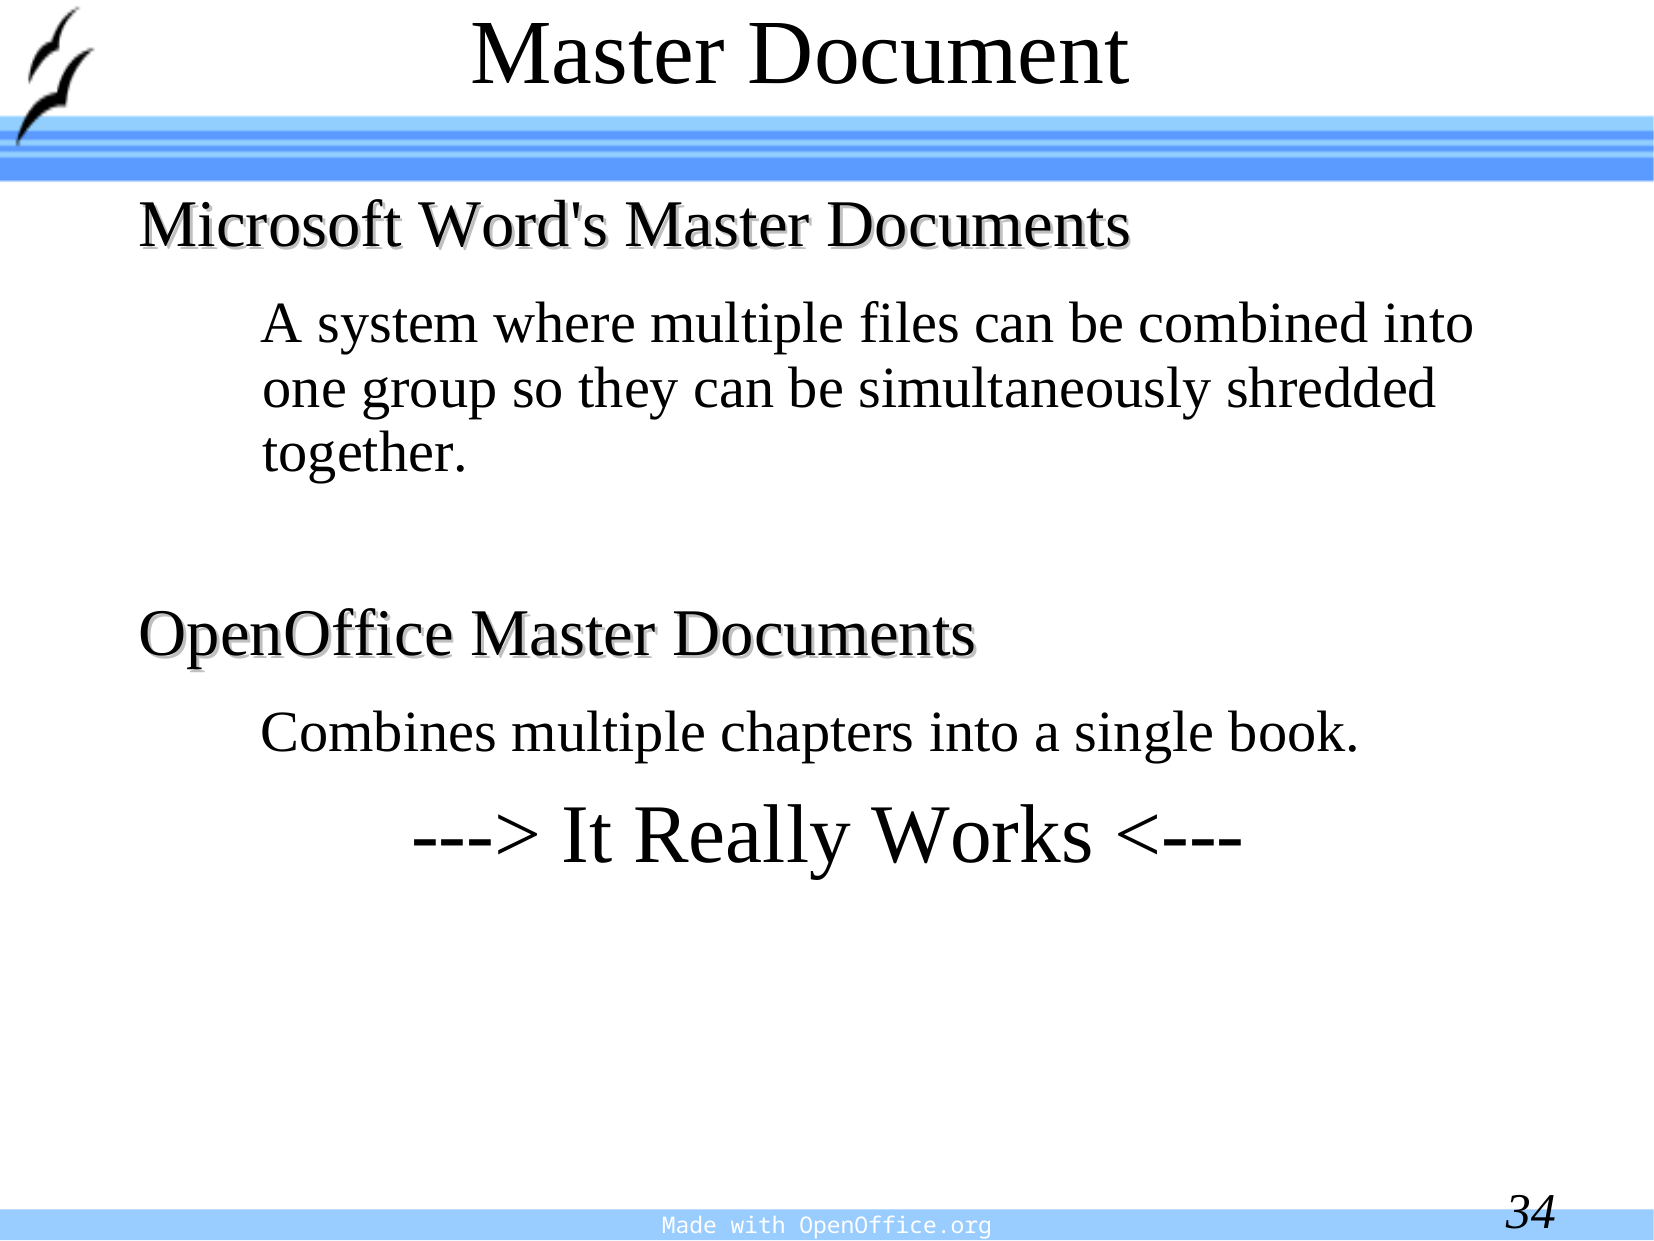

# Master Document
Microsoft Word's Master Documents
A system where multiple files can be combined into one group so they can be simultaneously shredded together.
OpenOffice Master Documents
Combines multiple chapters into a single book.
---> It Really Works <---